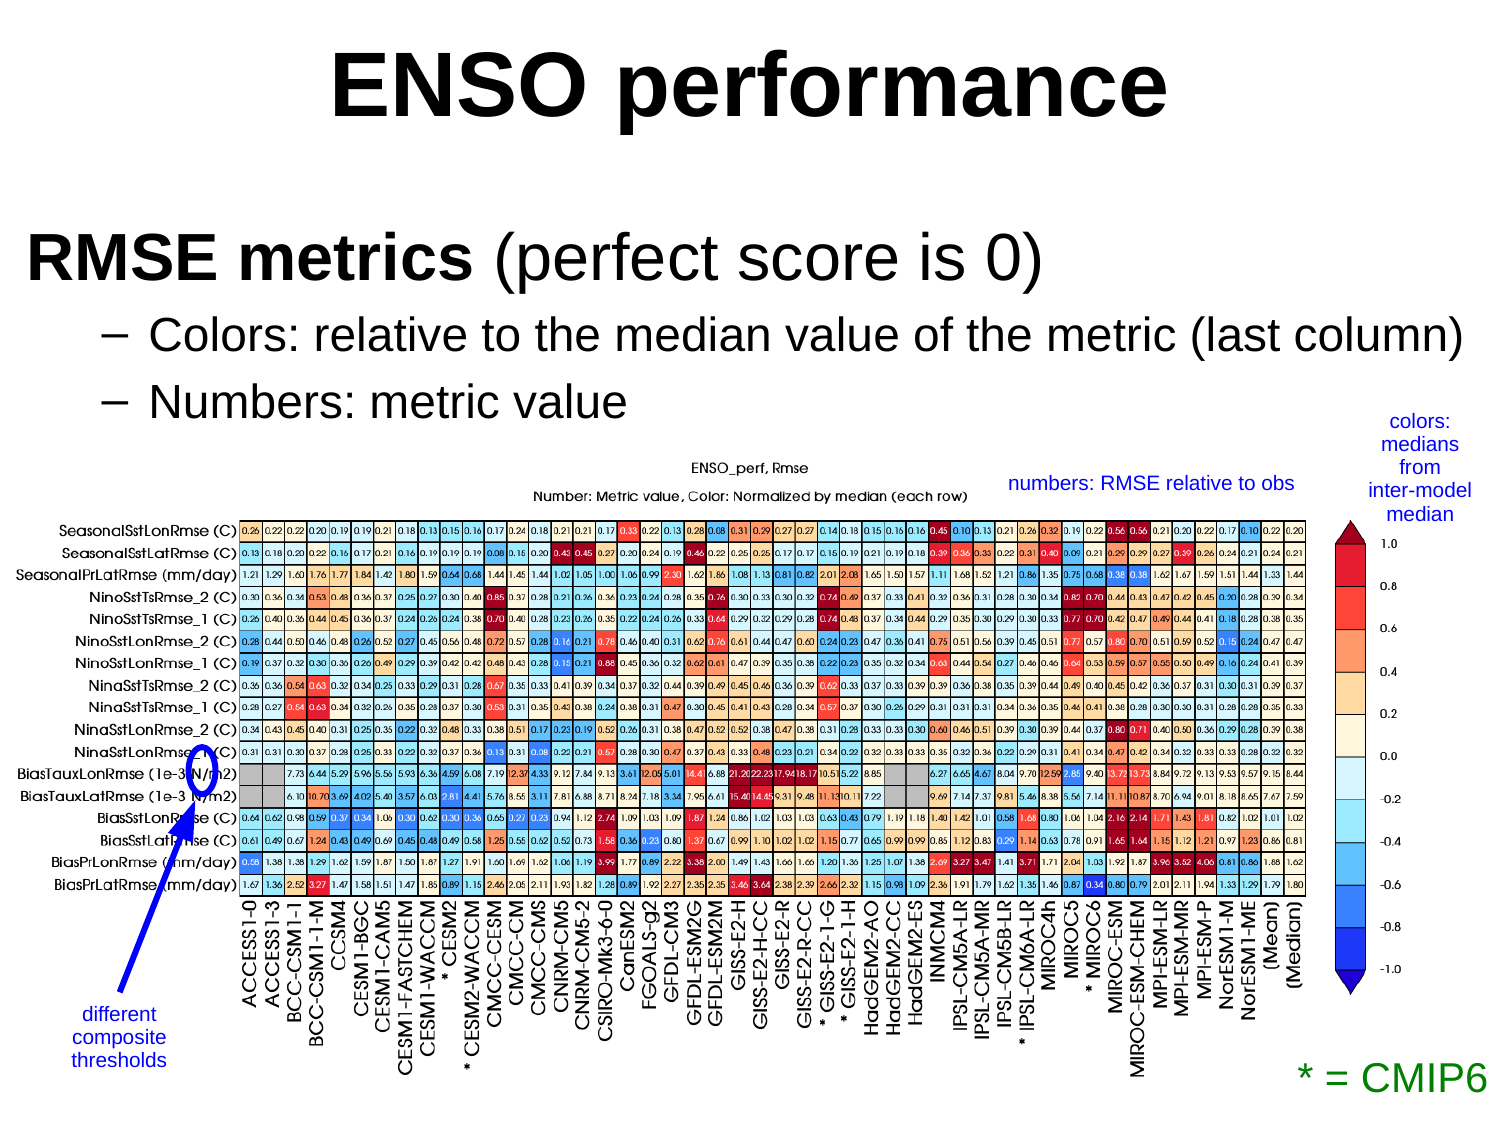

# ENSO performance
RMSE metrics (perfect score is 0)
Colors: relative to the median value of the metric (last column)
Numbers: metric value
colors:
medians
from
inter-model
median
numbers: RMSE relative to obs
different
composite
thresholds
* = CMIP6